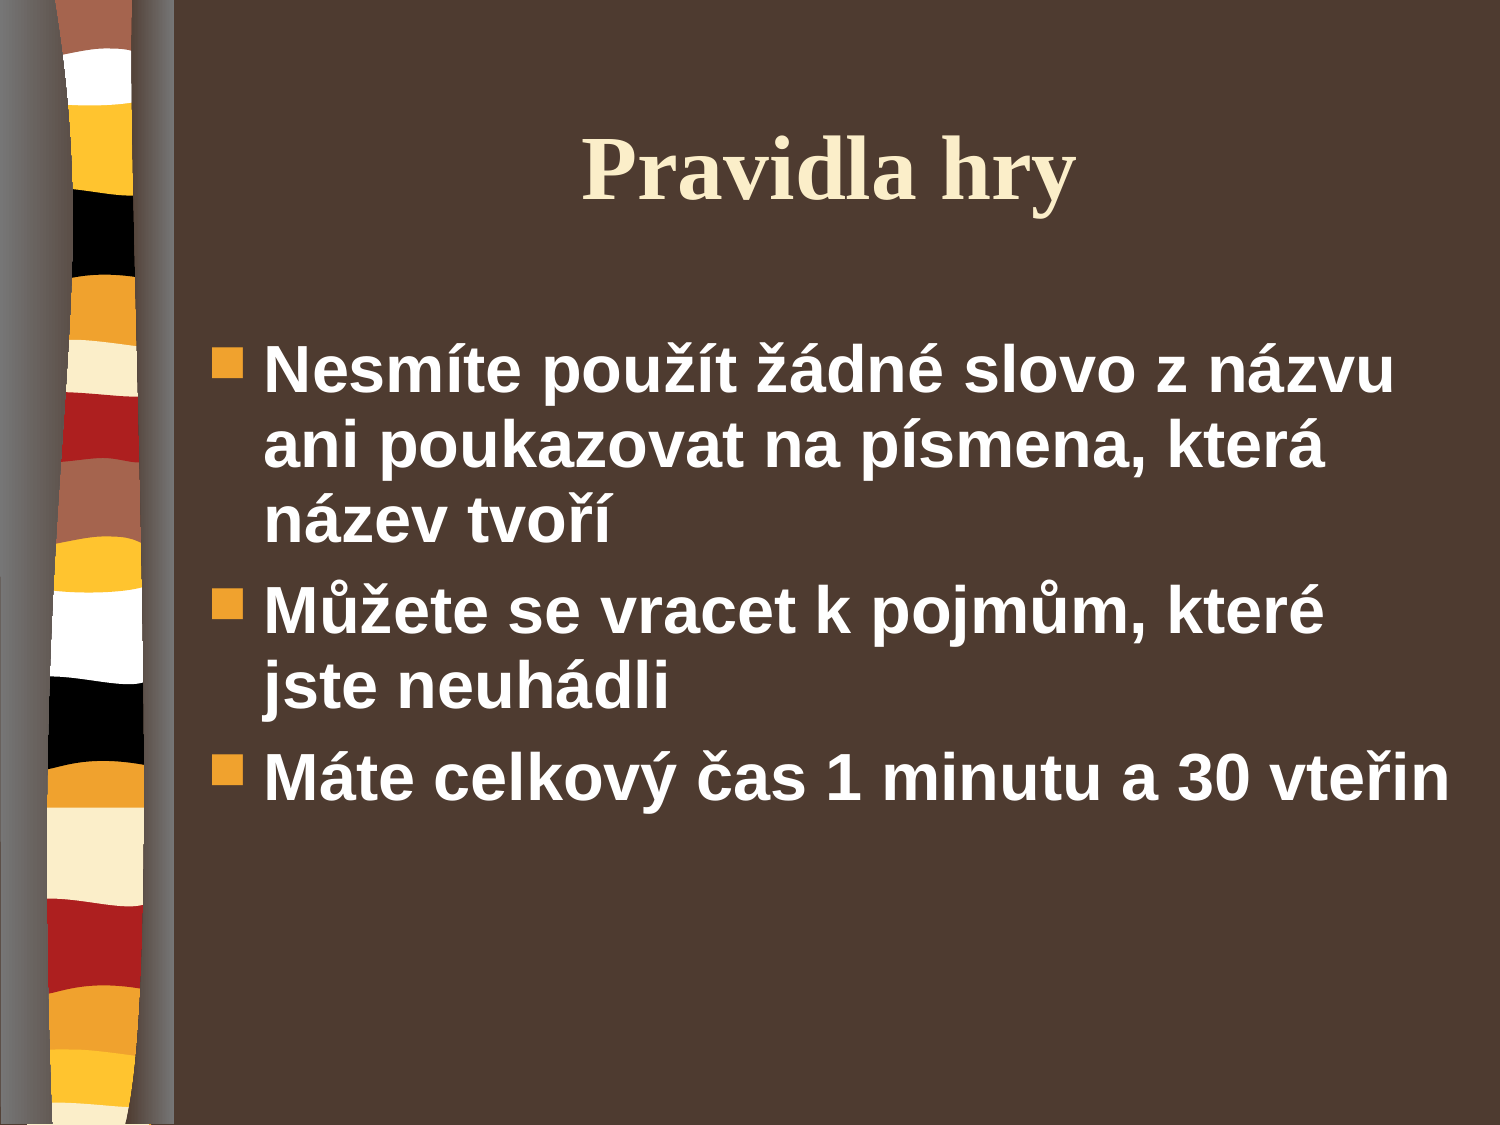

# Pravidla hry
Nesmíte použít žádné slovo z názvu ani poukazovat na písmena, která název tvoří
Můžete se vracet k pojmům, které jste neuhádli
Máte celkový čas 1 minutu a 30 vteřin